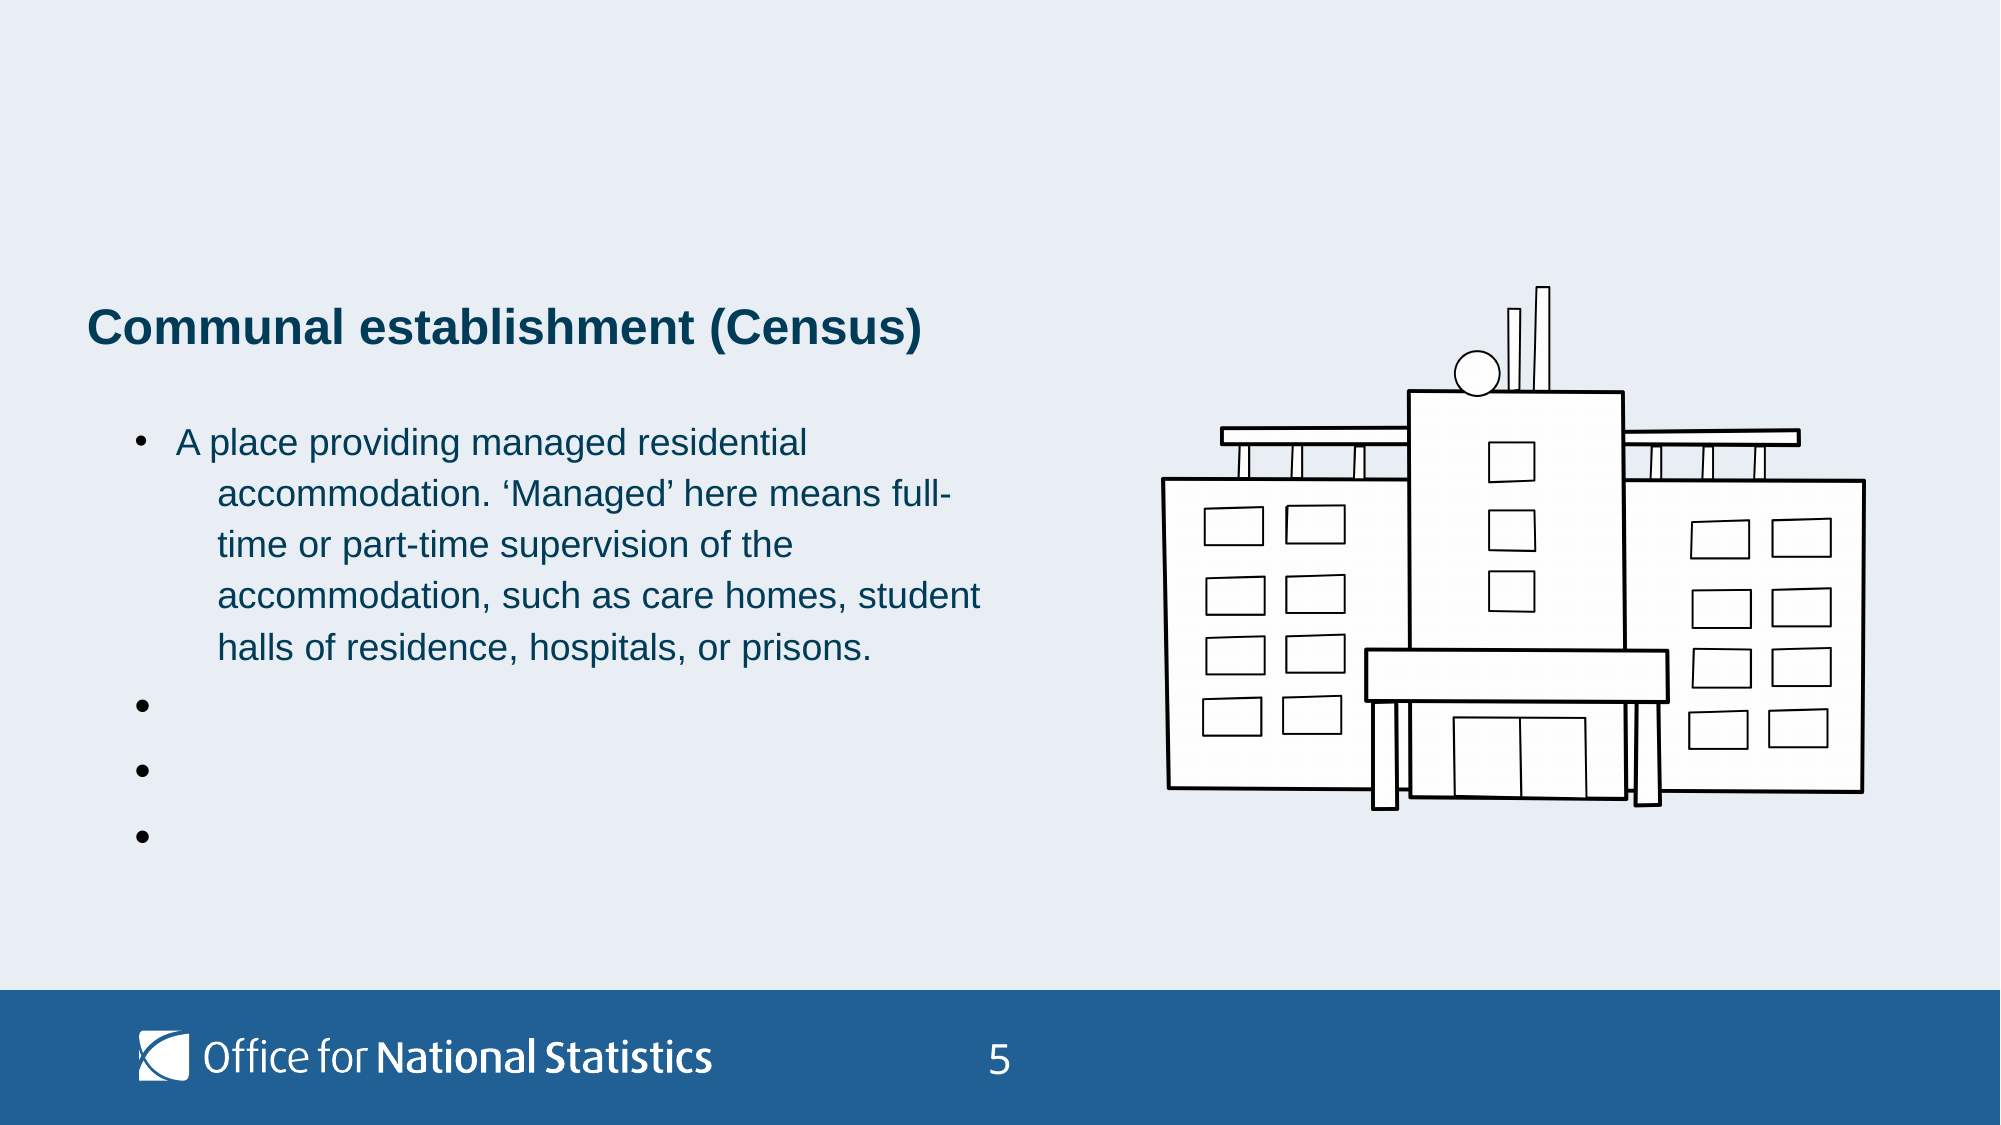

Communal establishment (Census)
# A place providing managed residential accommodation. ‘Managed’ here means full-time or part-time supervision of the accommodation, such as care homes, student halls of residence, hospitals, or prisons.